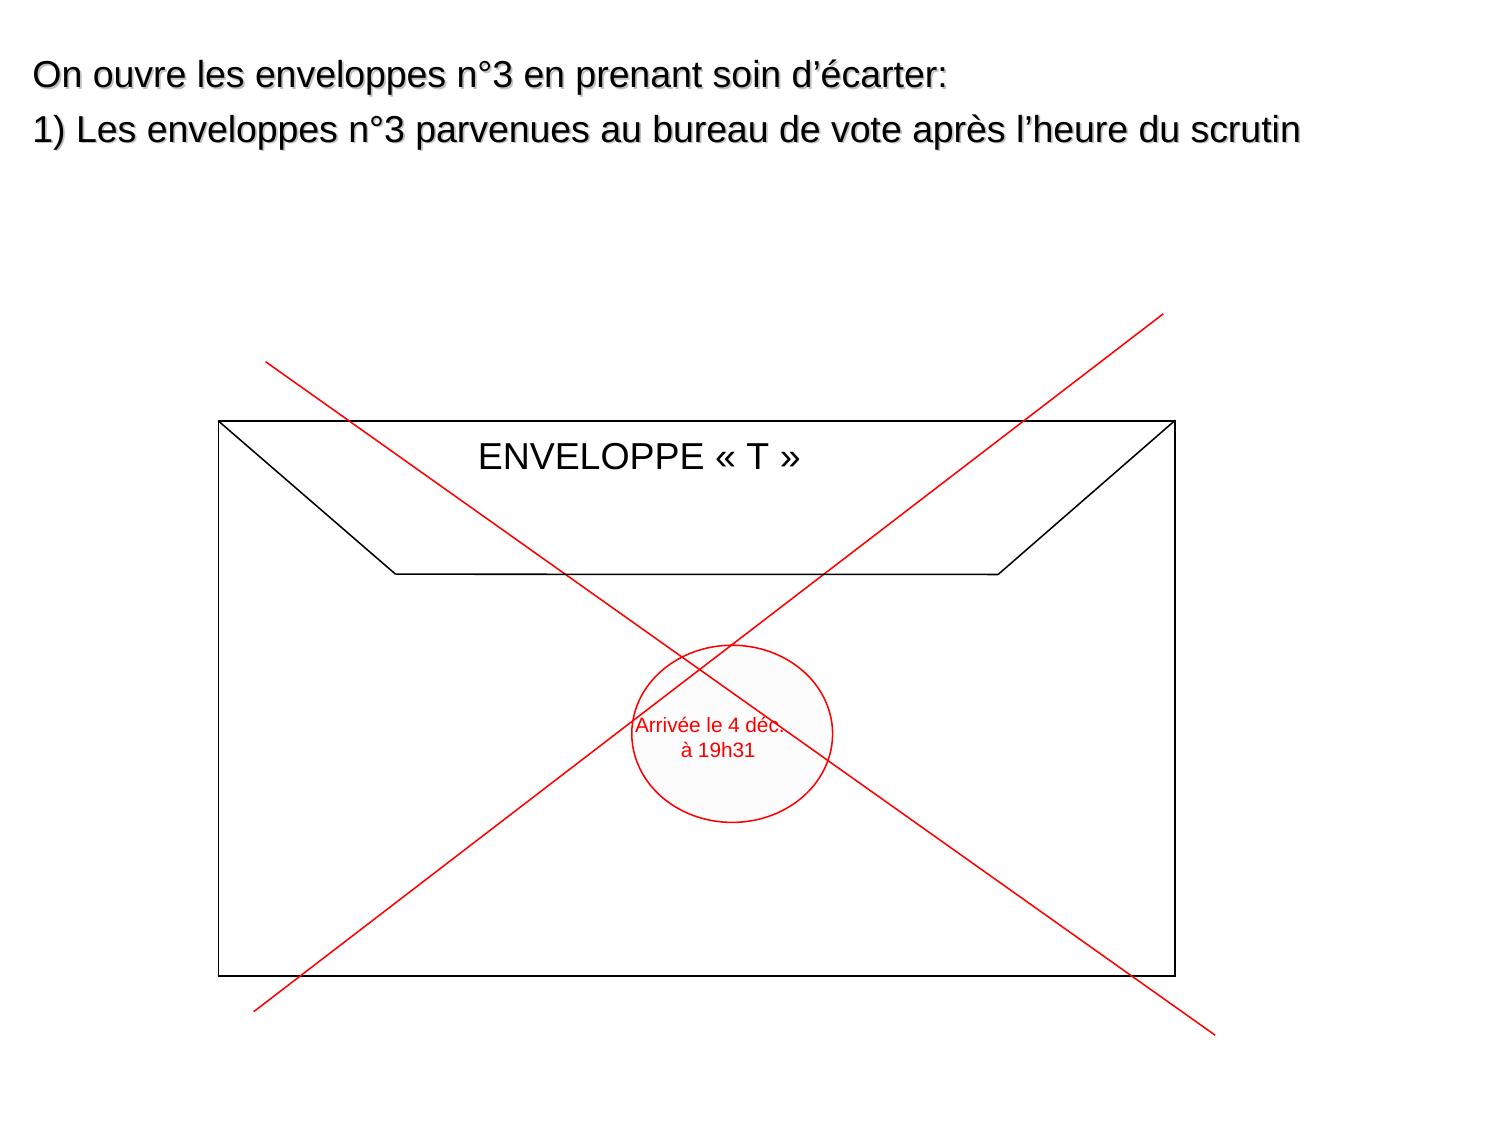

On ouvre les enveloppes n°3 en prenant soin d’écarter:
1) Les enveloppes n°3 parvenues au bureau de vote après l’heure du scrutin
ENVELOPPE « T »
Arrivée le 4 déc.
 à 19h31